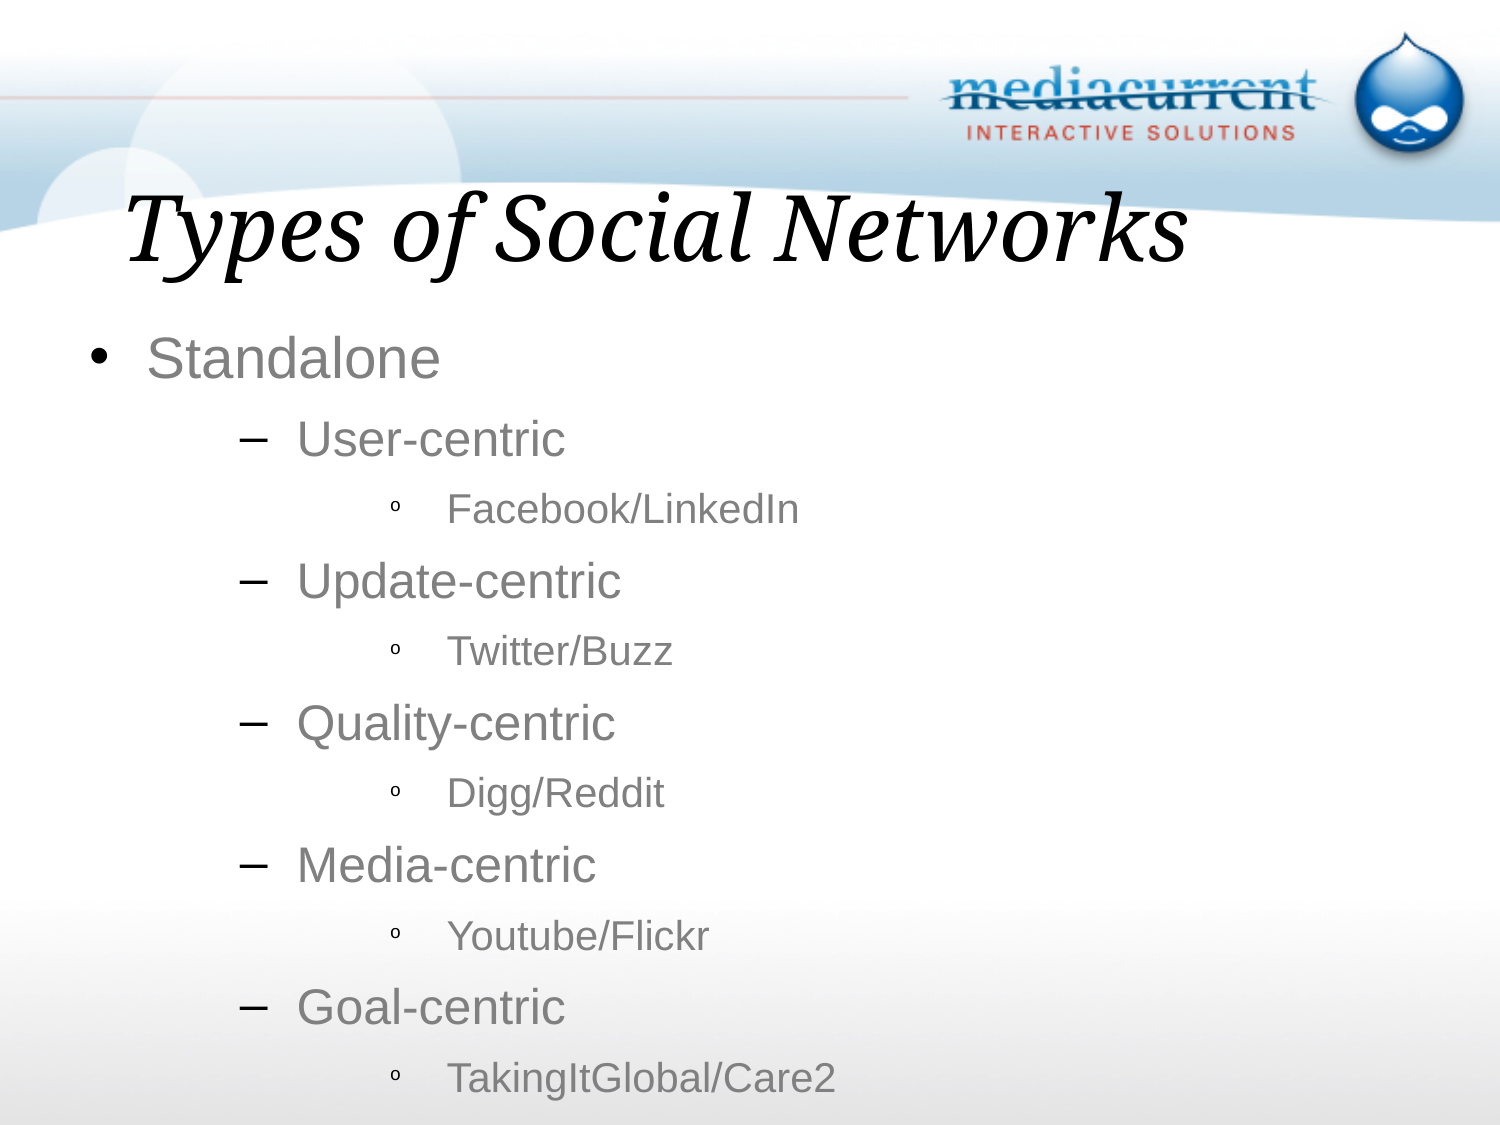

Types of Social Networks
Standalone
User-centric
Facebook/LinkedIn
Update-centric
Twitter/Buzz
Quality-centric
Digg/Reddit
Media-centric
Youtube/Flickr
Goal-centric
TakingItGlobal/Care2
Corporate sites
Social as feedback
Social as a product complement